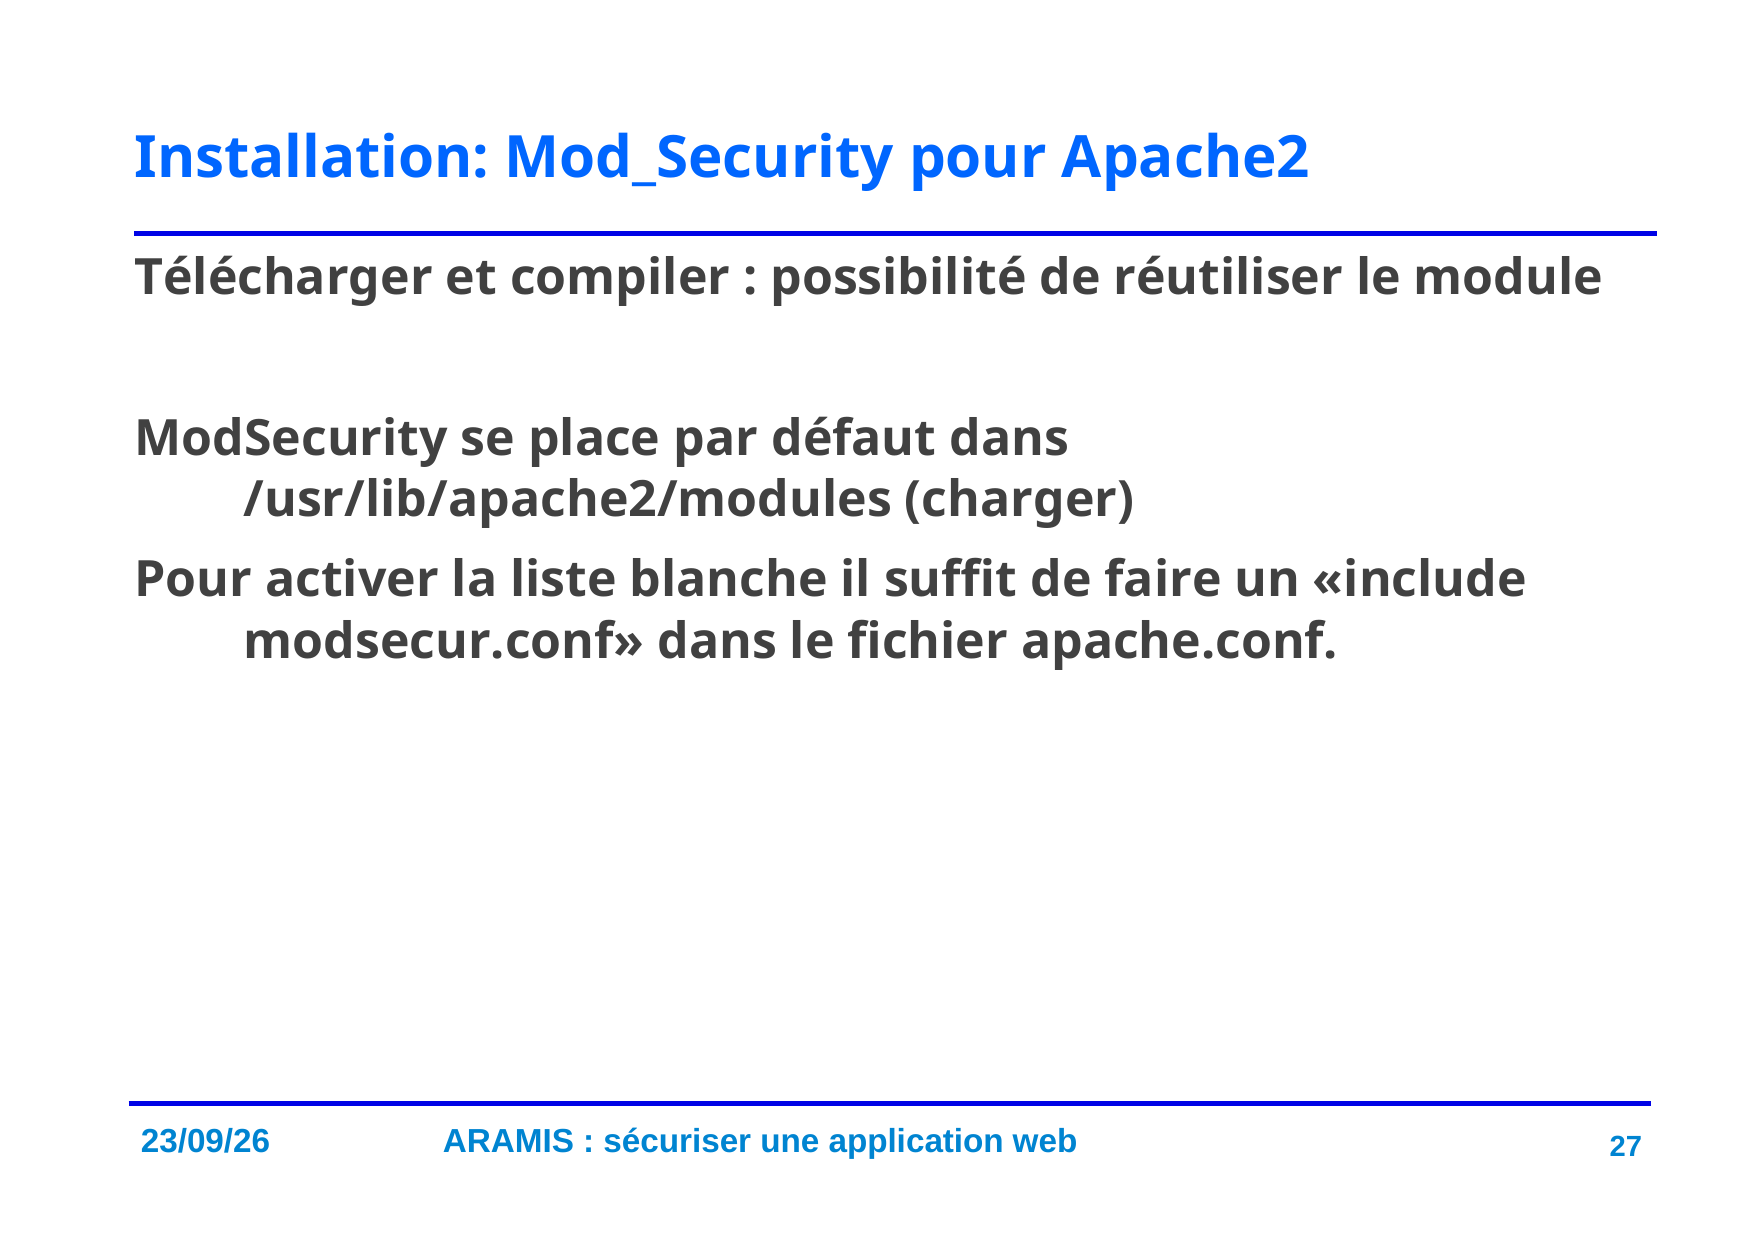

# Installation: Mod_Security pour Apache2
Télécharger et compiler : possibilité de réutiliser le module
ModSecurity se place par défaut dans /usr/lib/apache2/modules (charger)
Pour activer la liste blanche il suffit de faire un «include modsecur.conf» dans le fichier apache.conf.
ARAMIS : sécuriser une application web
27